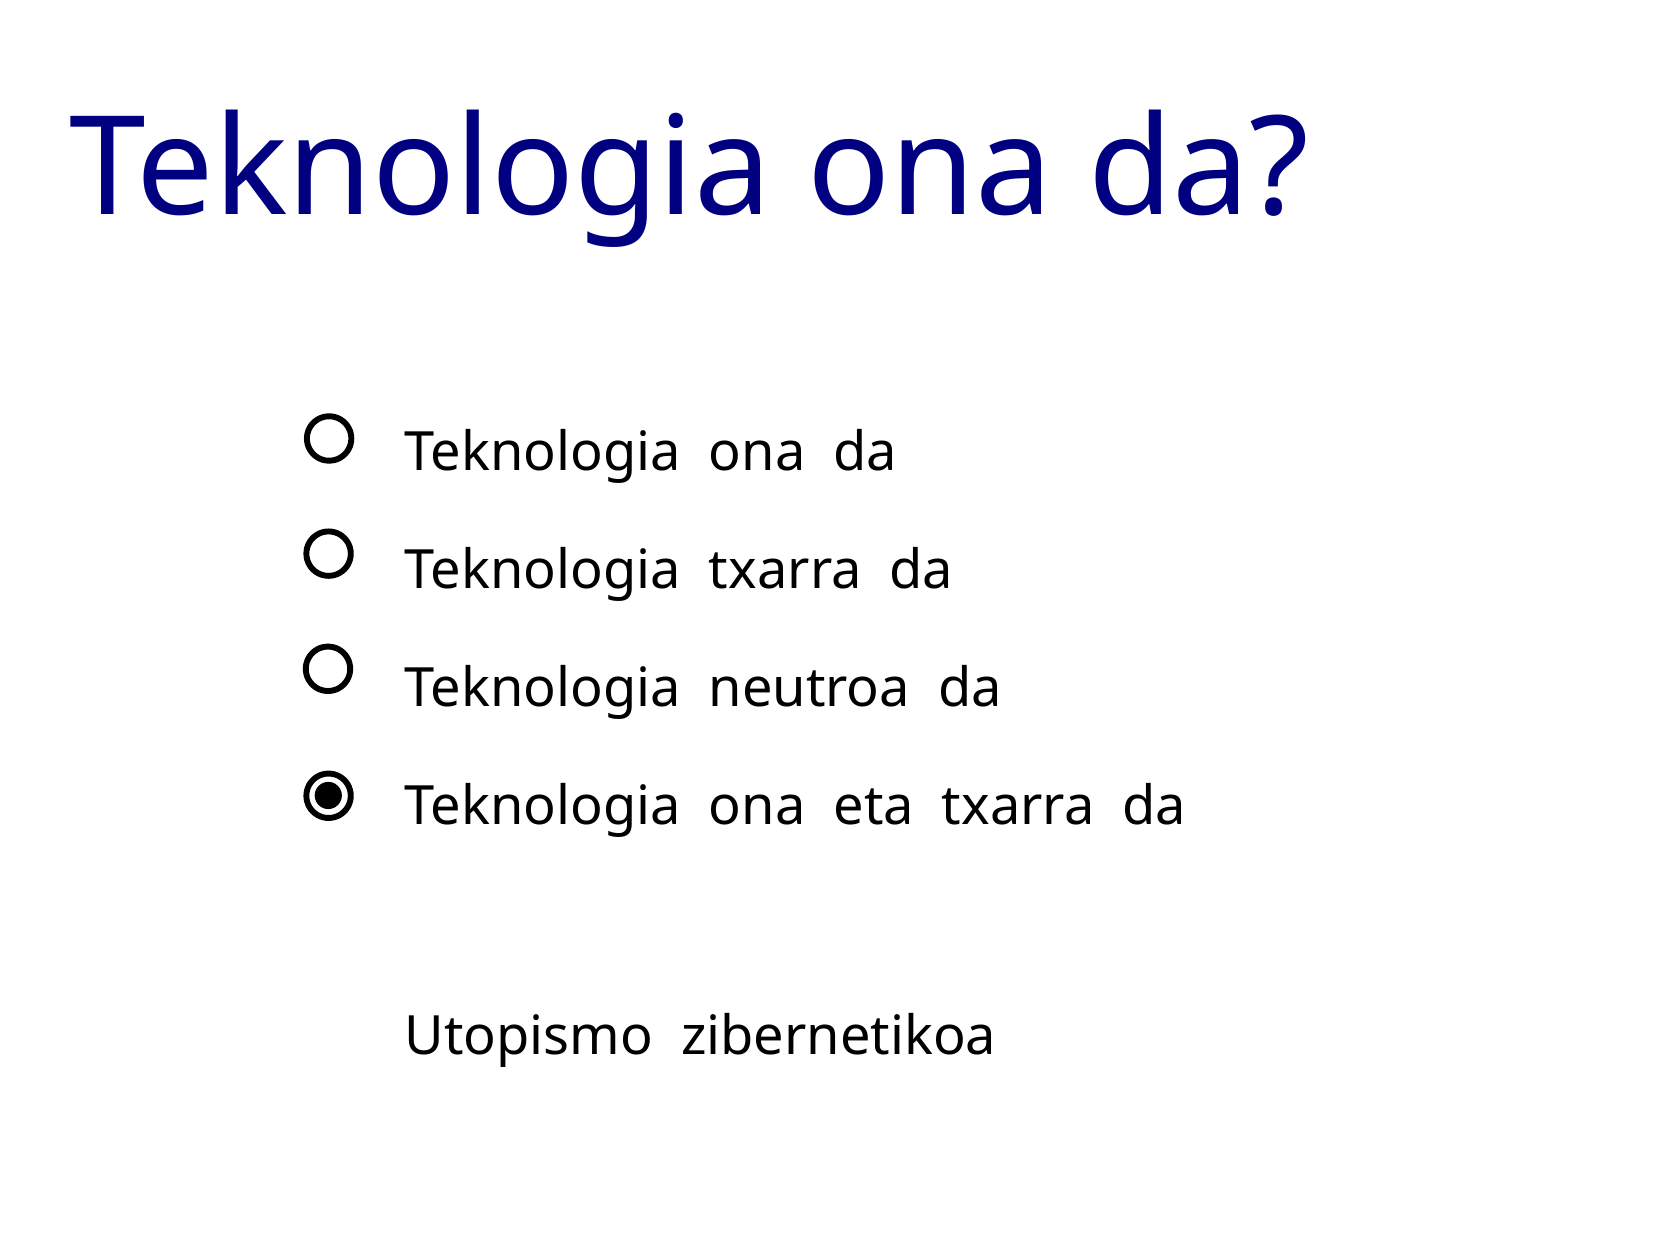

Teknologia ona da?
Teknologia ona da
Teknologia txarra da
Teknologia neutroa da
Teknologia ona eta txarra da
Utopismo zibernetikoa